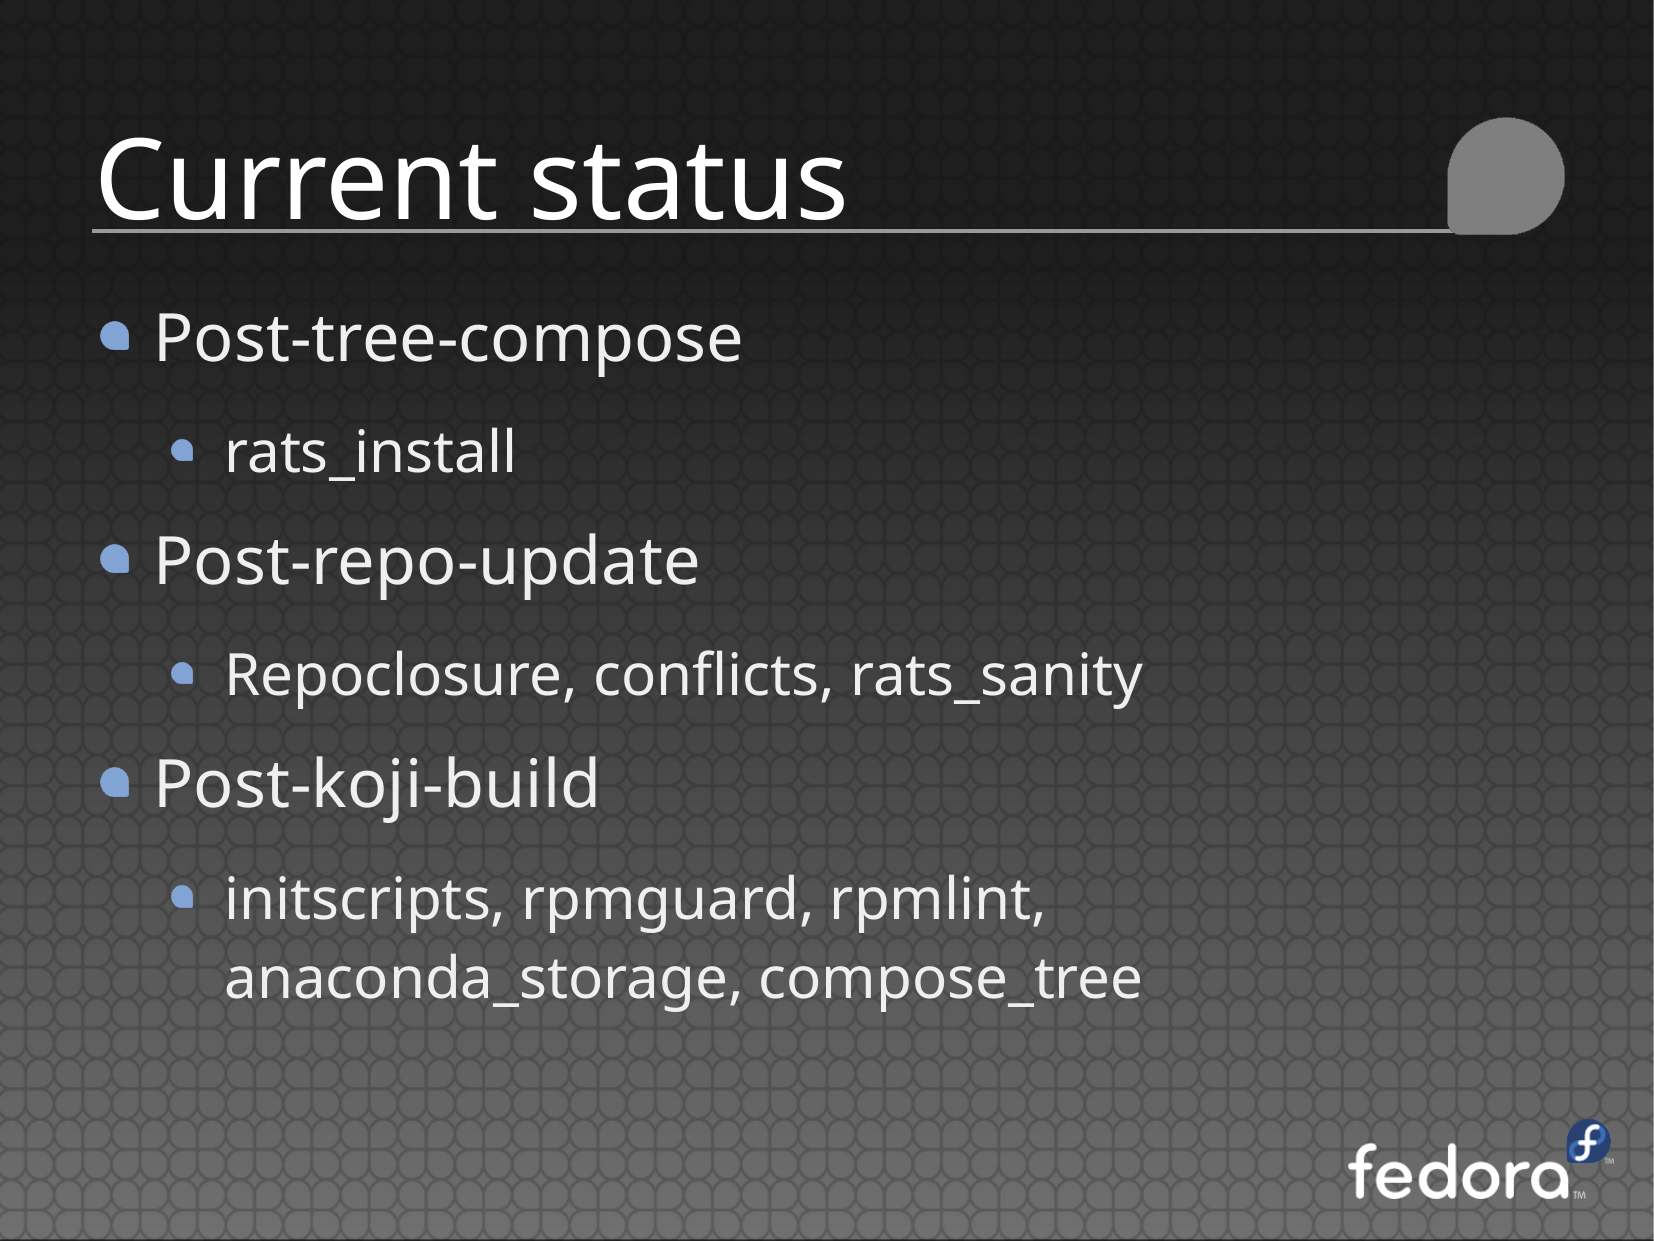

Current status
# Post-tree-compose
rats_install
Post-repo-update
Repoclosure, conflicts, rats_sanity
Post-koji-build
initscripts, rpmguard, rpmlint, anaconda_storage, compose_tree